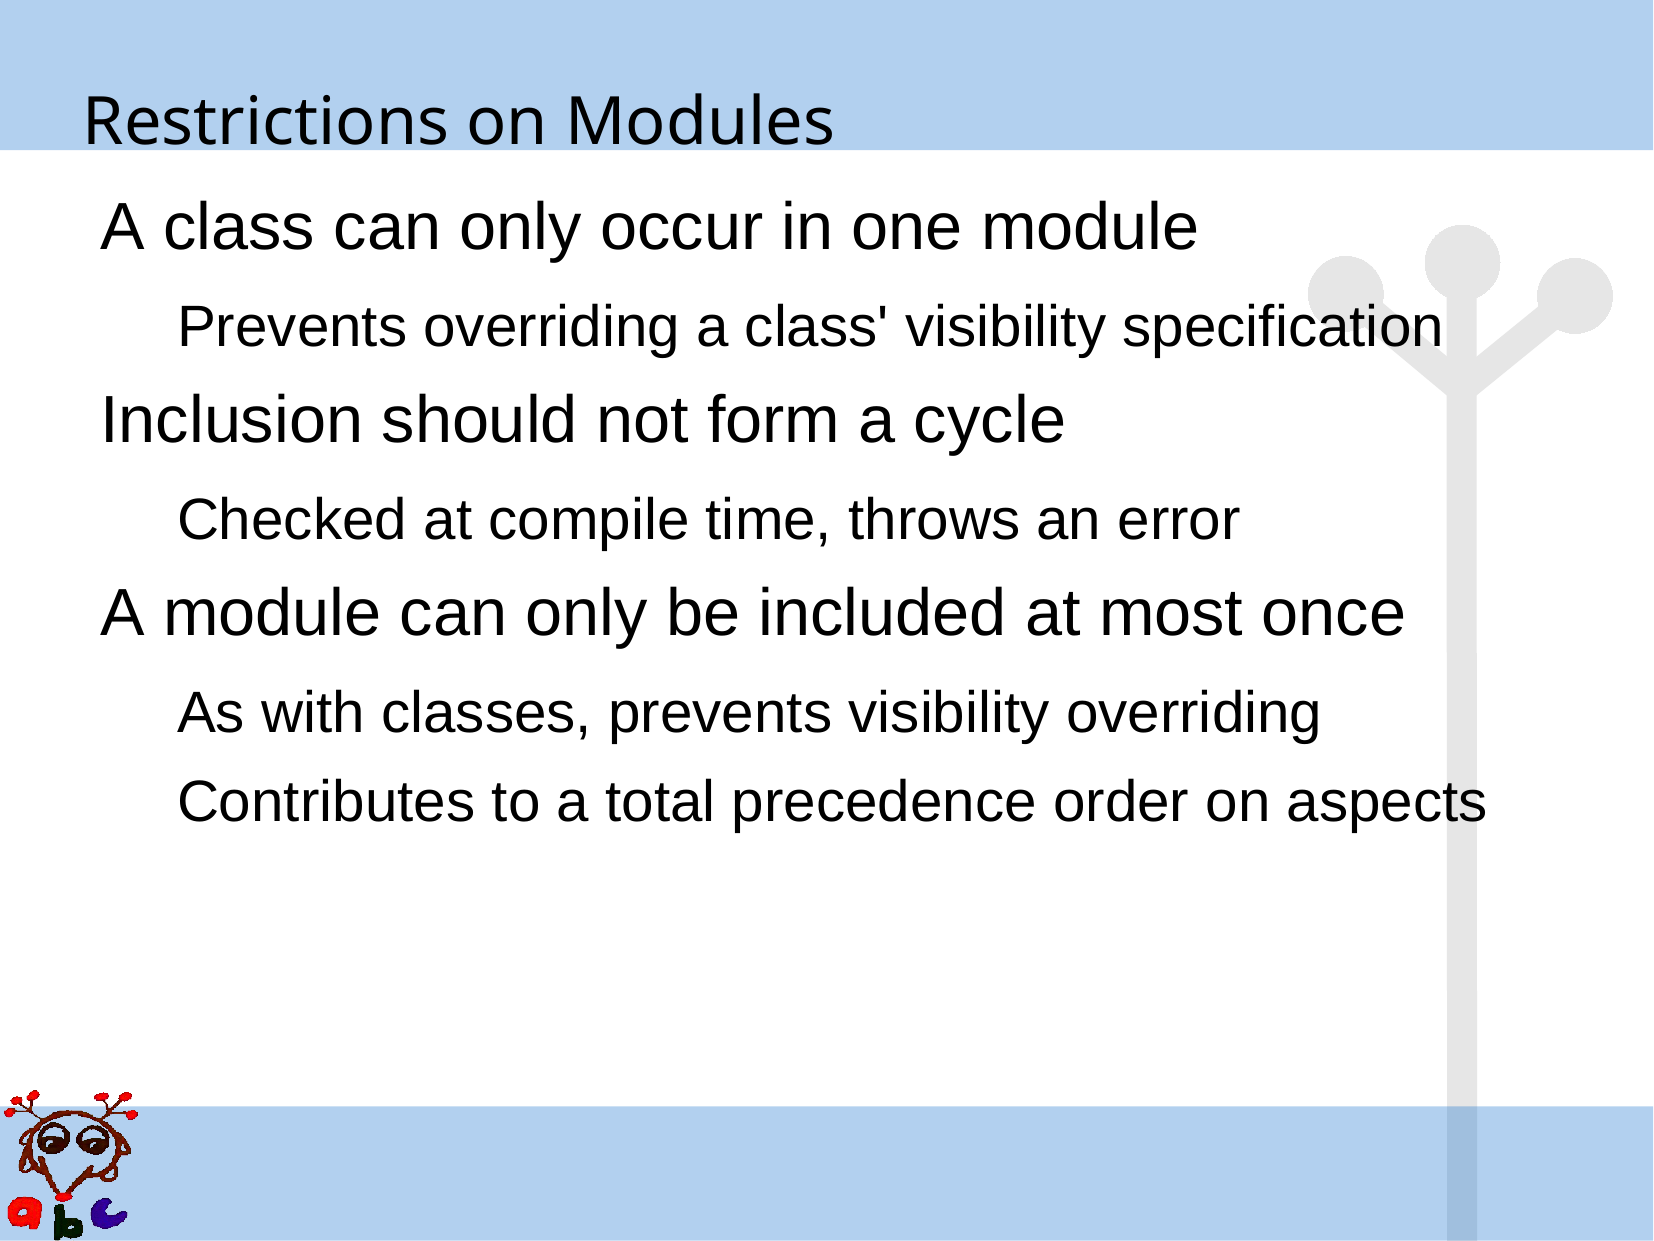

# Restrictions on Modules
A class can only occur in one module
Prevents overriding a class' visibility specification
Inclusion should not form a cycle
Checked at compile time, throws an error
A module can only be included at most once
As with classes, prevents visibility overriding
Contributes to a total precedence order on aspects